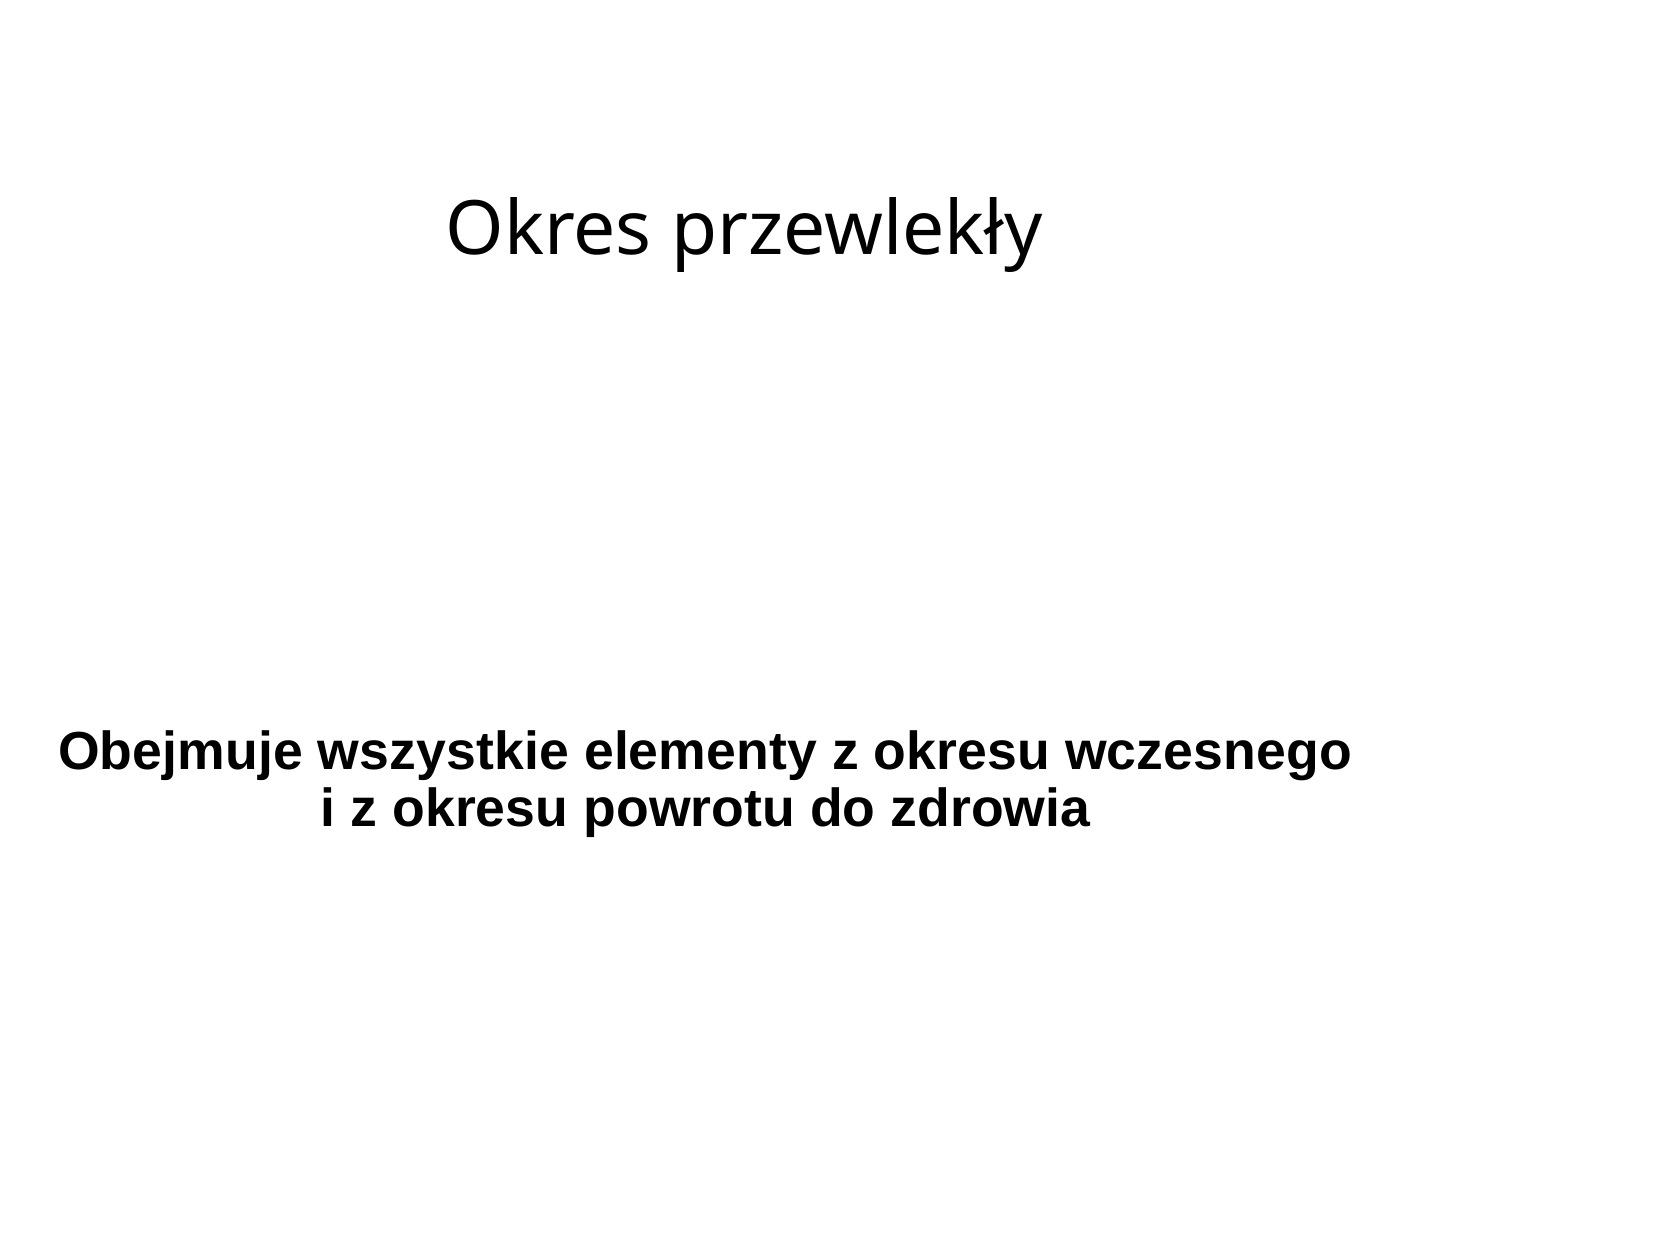

# Okres przewlekły
Obejmuje wszystkie elementy z okresu wczesnego
i z okresu powrotu do zdrowia